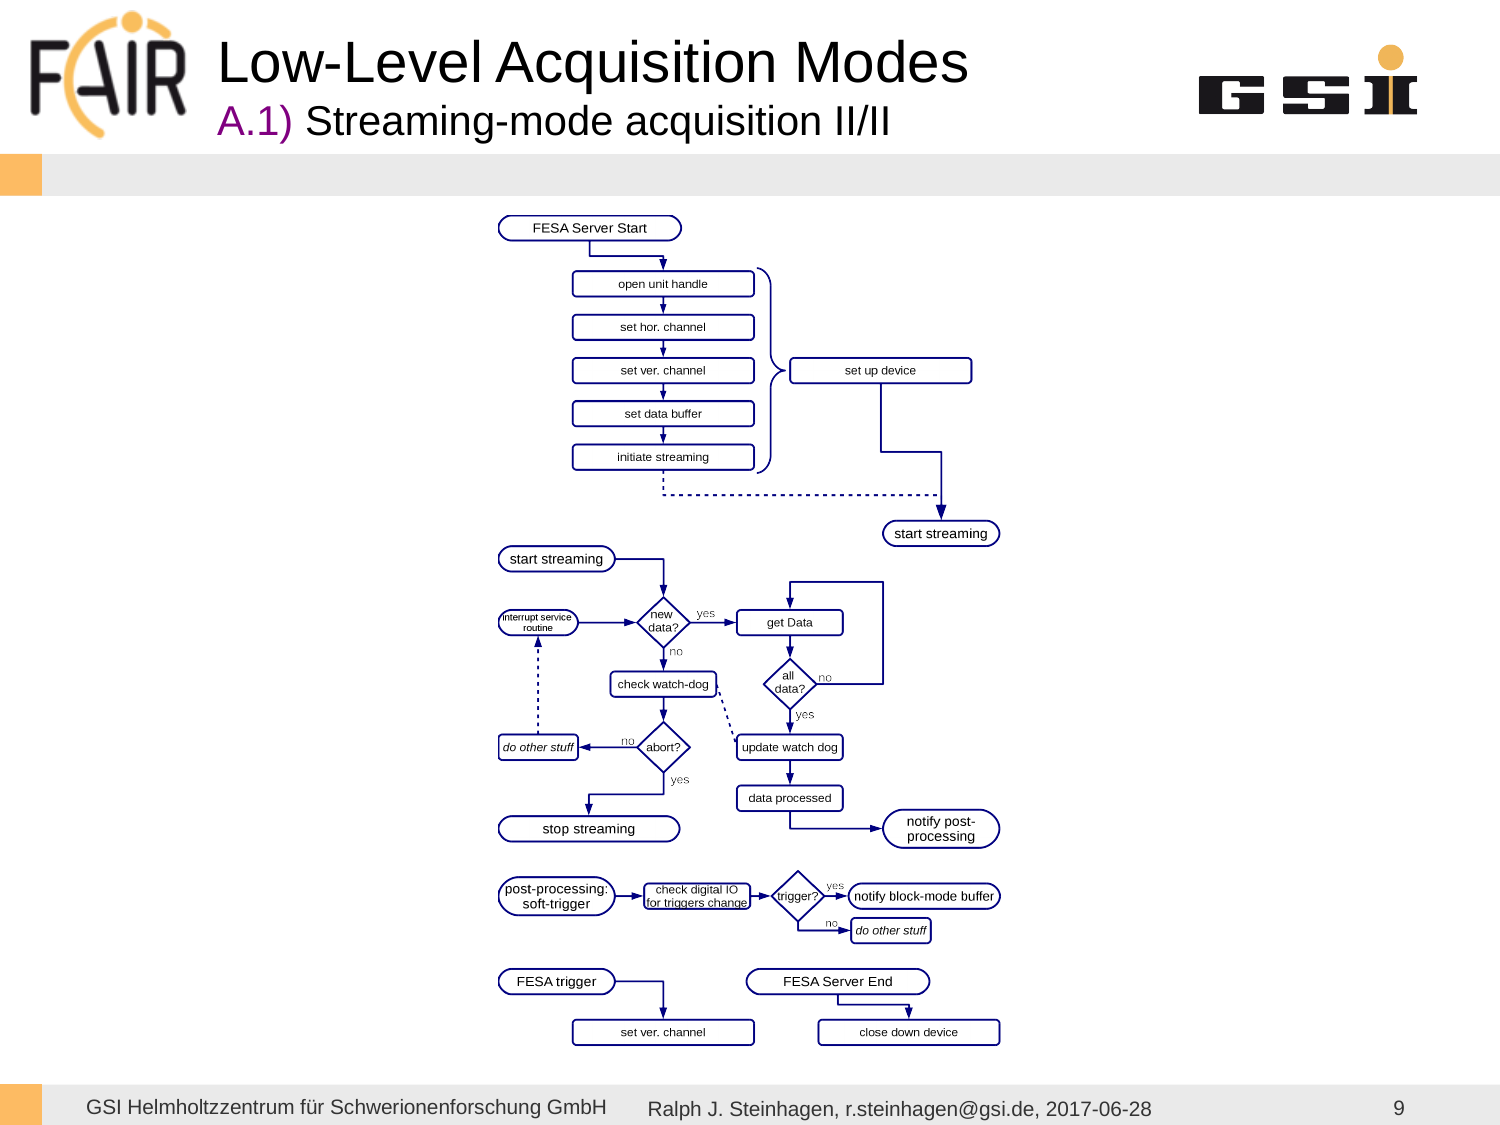

# Low-Level Acquisition Modes A.1) Streaming-mode acquisition II/II